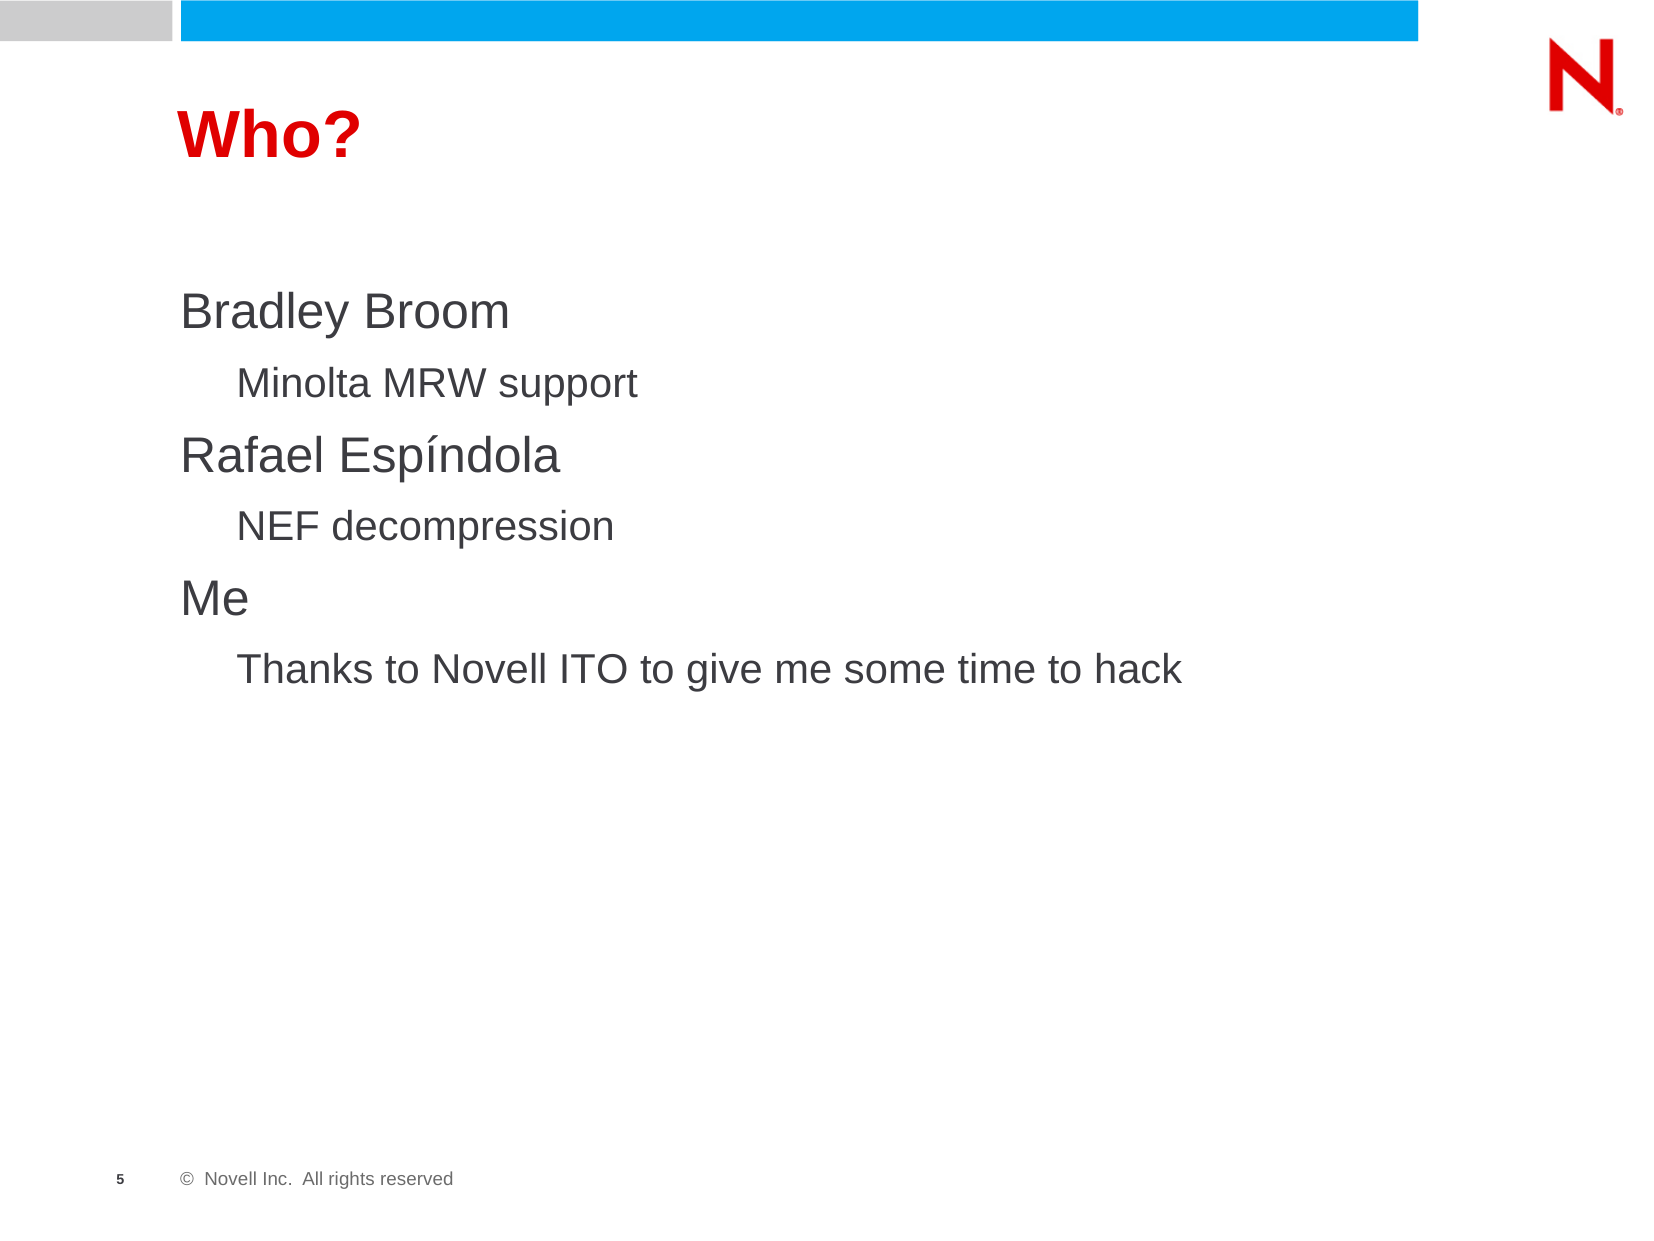

# Who?
Bradley Broom
Minolta MRW support
Rafael Espíndola
NEF decompression
Me
Thanks to Novell ITO to give me some time to hack